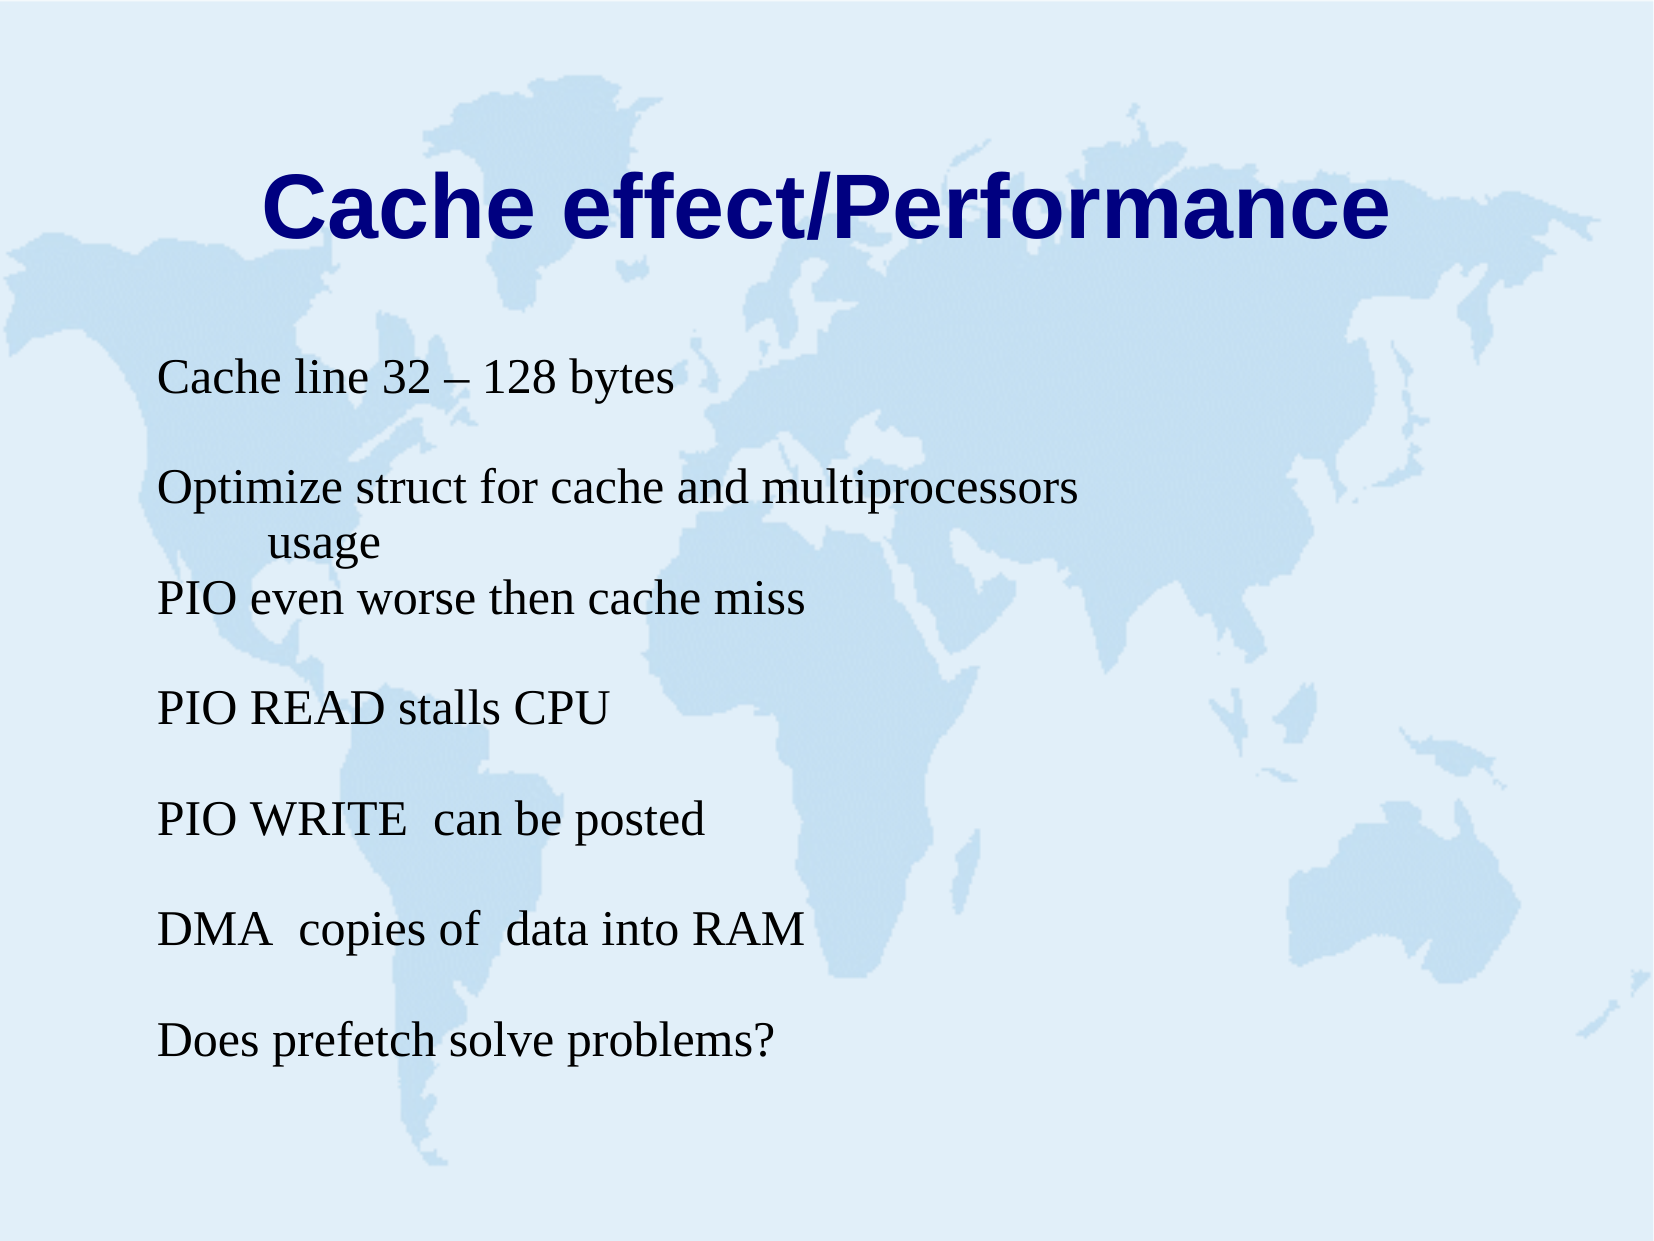

# Cache effect/Performance
Cache line 32 – 128 bytes
Optimize struct for cache and multiprocessors
	usage
PIO even worse then cache miss
PIO READ stalls CPU
PIO WRITE can be posted
DMA copies of data into RAM
Does prefetch solve problems?